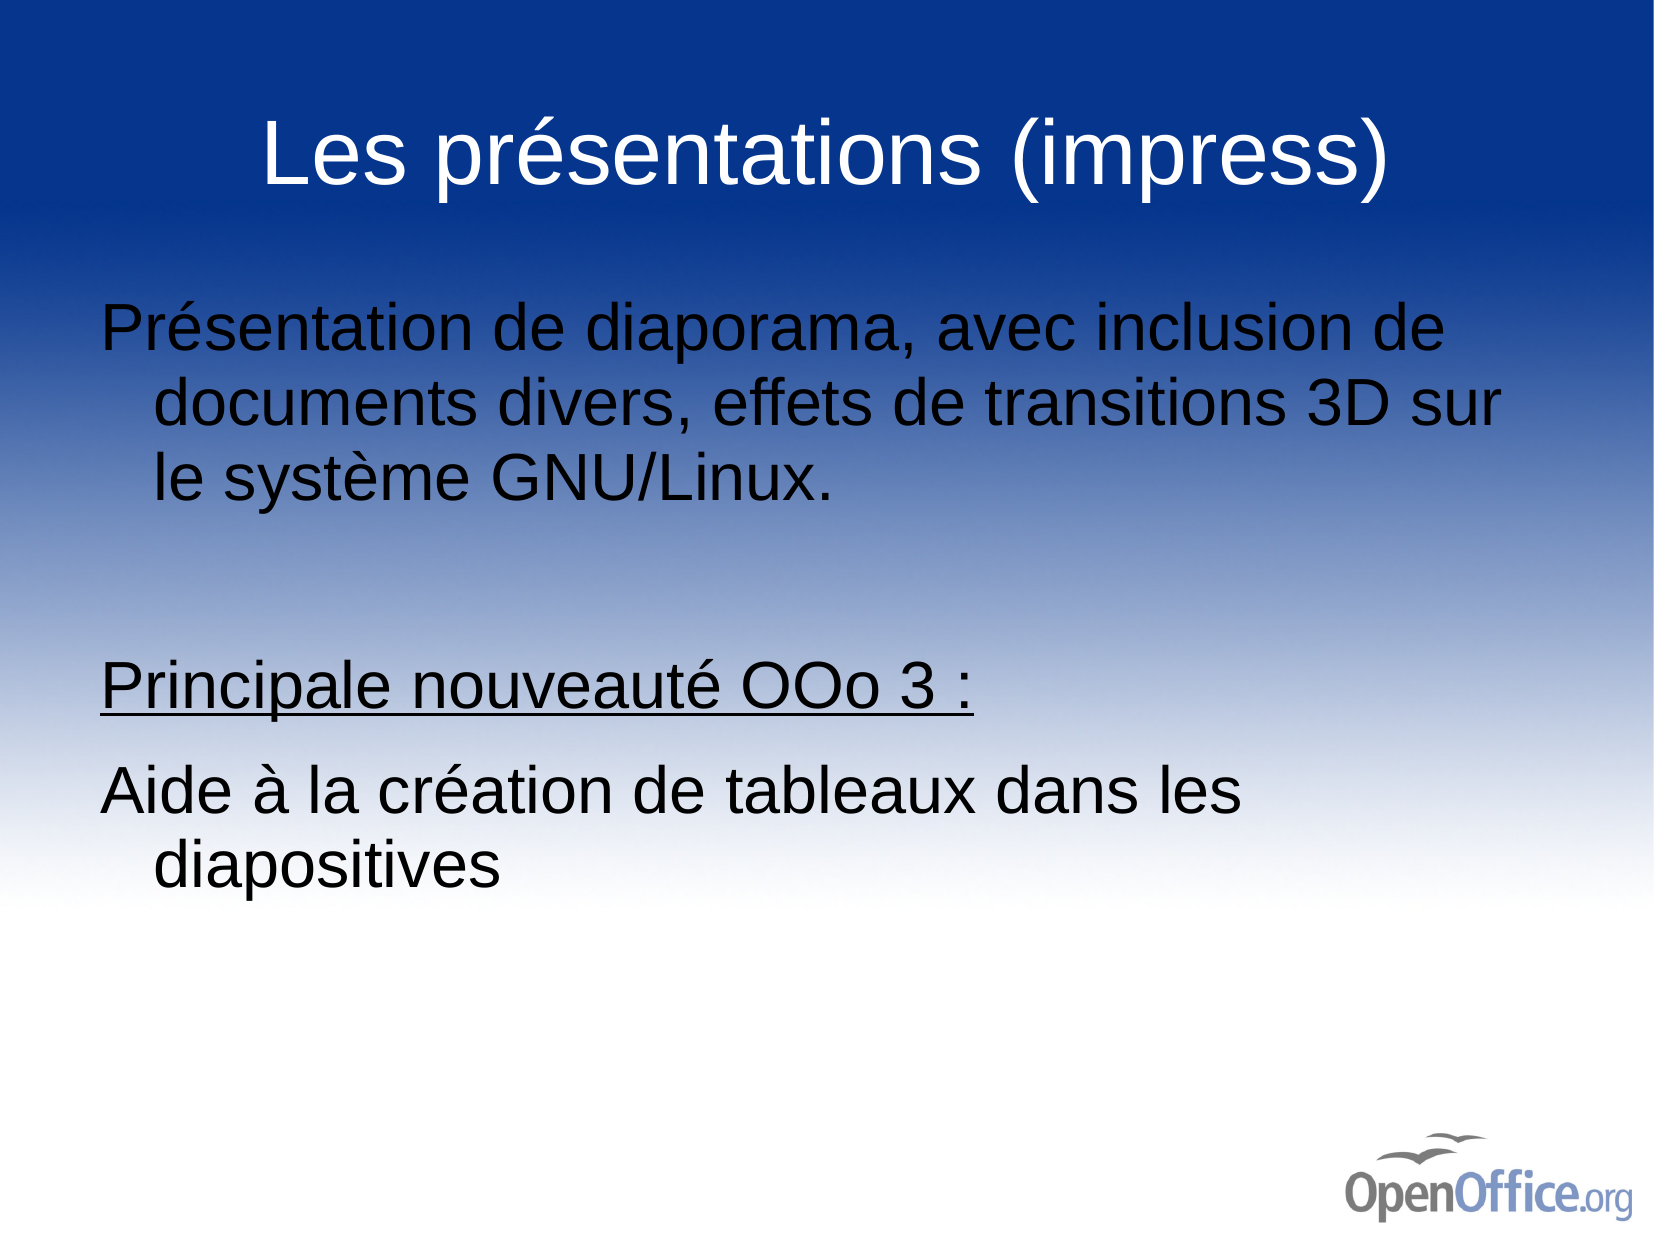

# Les présentations (impress)
Présentation de diaporama, avec inclusion de documents divers, effets de transitions 3D sur le système GNU/Linux.
Principale nouveauté OOo 3 :
Aide à la création de tableaux dans les diapositives